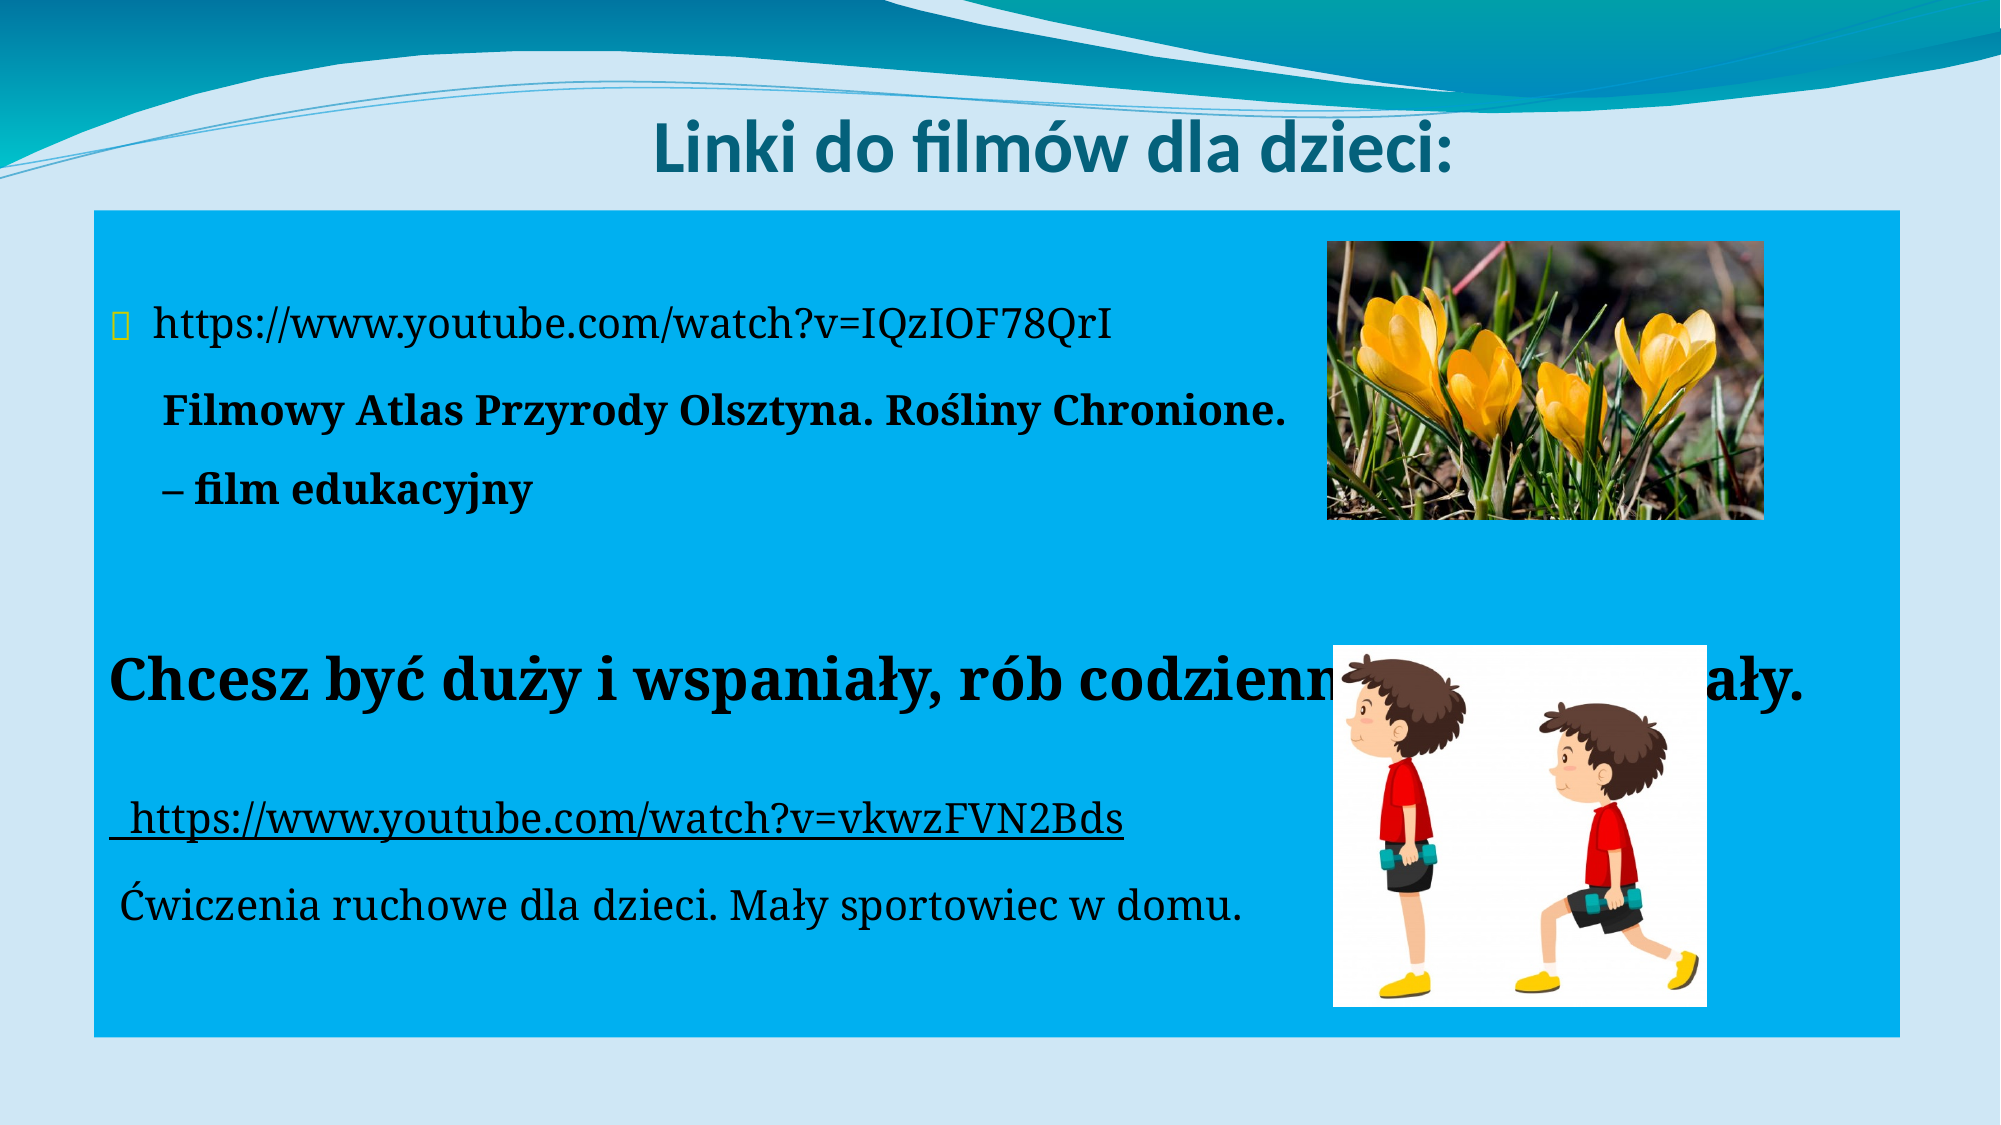

# Linki do filmów dla dzieci:
https://www.youtube.com/watch?v=IQzIOF78QrI
 Filmowy Atlas Przyrody Olsztyna. Rośliny Chronione.
 – film edukacyjny
Chcesz być duży i wspaniały, rób codziennie trening mały.
 https://www.youtube.com/watch?v=vkwzFVN2Bds
 Ćwiczenia ruchowe dla dzieci. Mały sportowiec w domu.